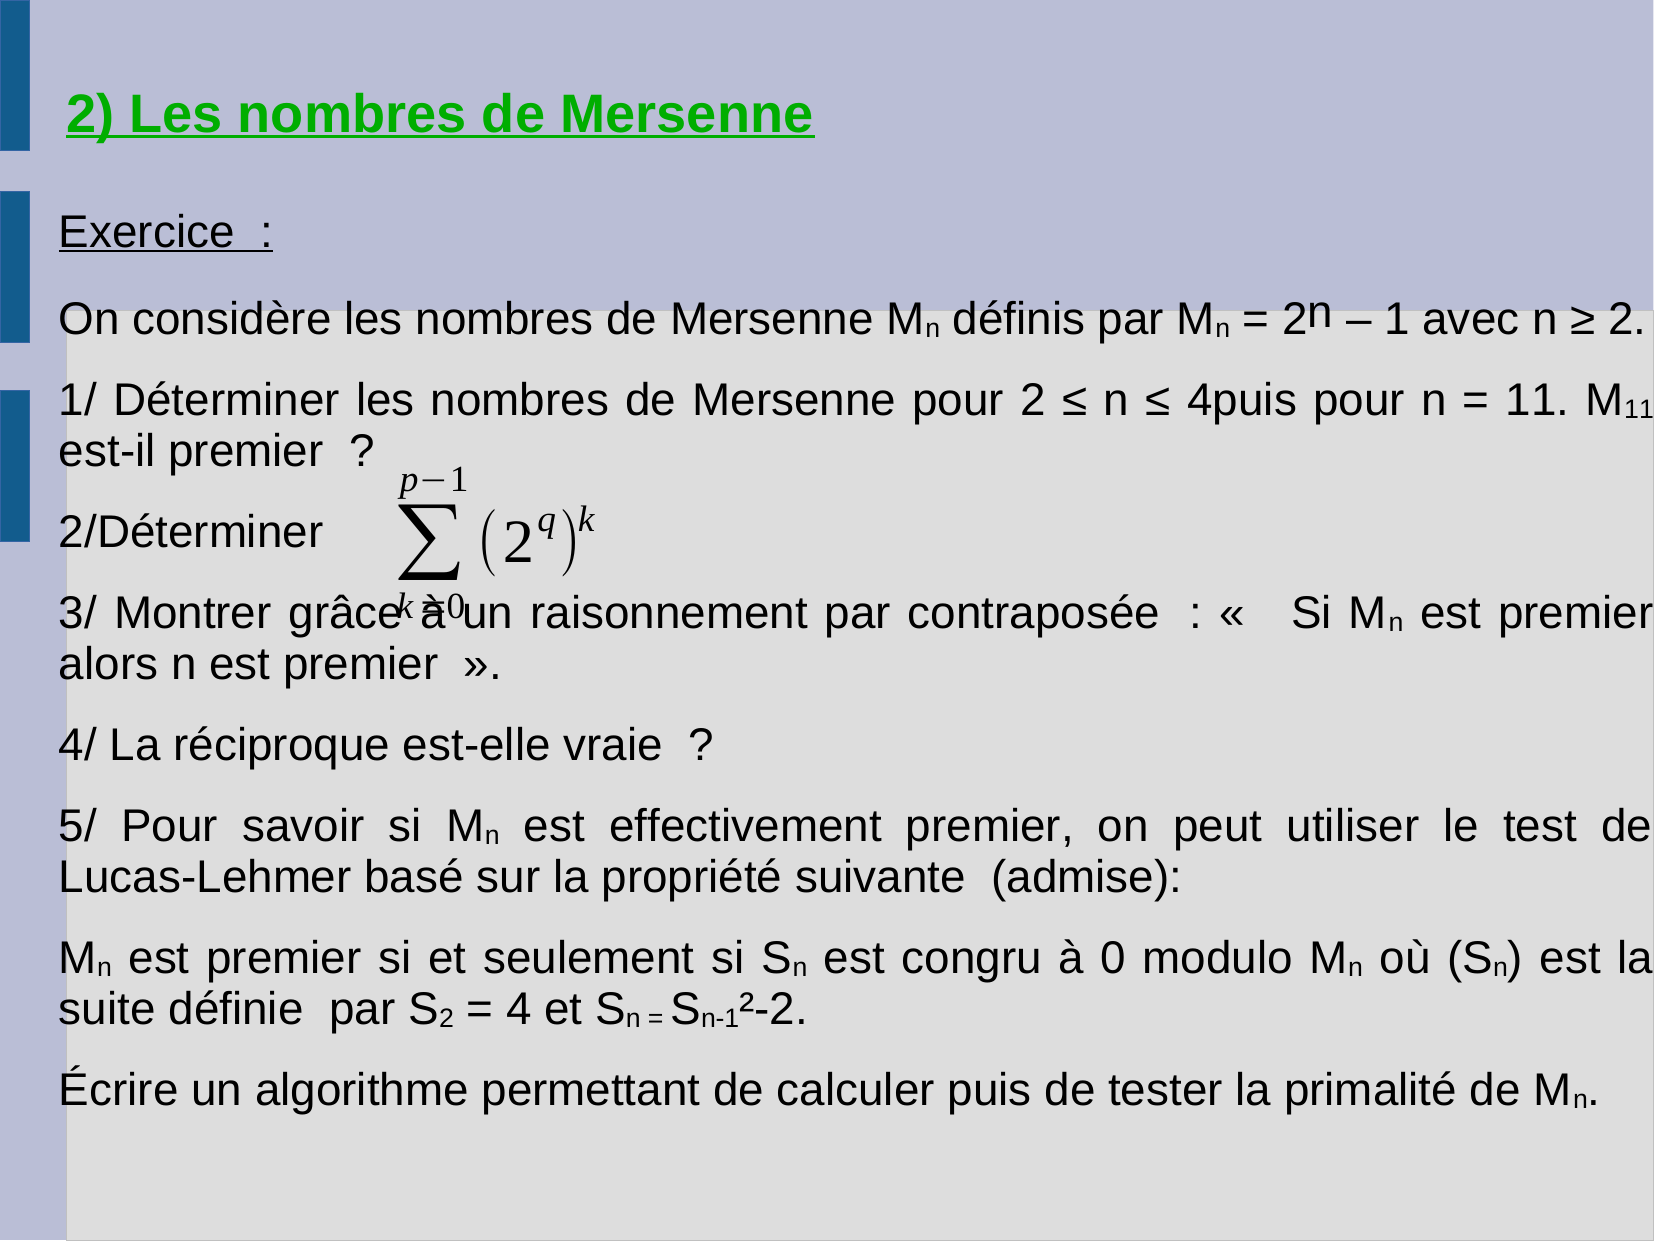

2) Les nombres de Mersenne
# Exercice  :
On considère les nombres de Mersenne Mn définis par Mn = 2n – 1 avec n ≥ 2.
1/ Déterminer les nombres de Mersenne pour 2 ≤ n ≤ 4puis pour n = 11. M11 est-il premier  ?
2/Déterminer
3/ Montrer grâce à un raisonnement par contraposée  : «  Si Mn est premier alors n est premier  ».
4/ La réciproque est-elle vraie  ?
5/ Pour savoir si Mn est effectivement premier, on peut utiliser le test de Lucas-Lehmer basé sur la propriété suivante  (admise):
Mn est premier si et seulement si Sn est congru à 0 modulo Mn où (Sn) est la suite définie par S2 = 4 et Sn = Sn-1²-2.
Écrire un algorithme permettant de calculer puis de tester la primalité de Mn.